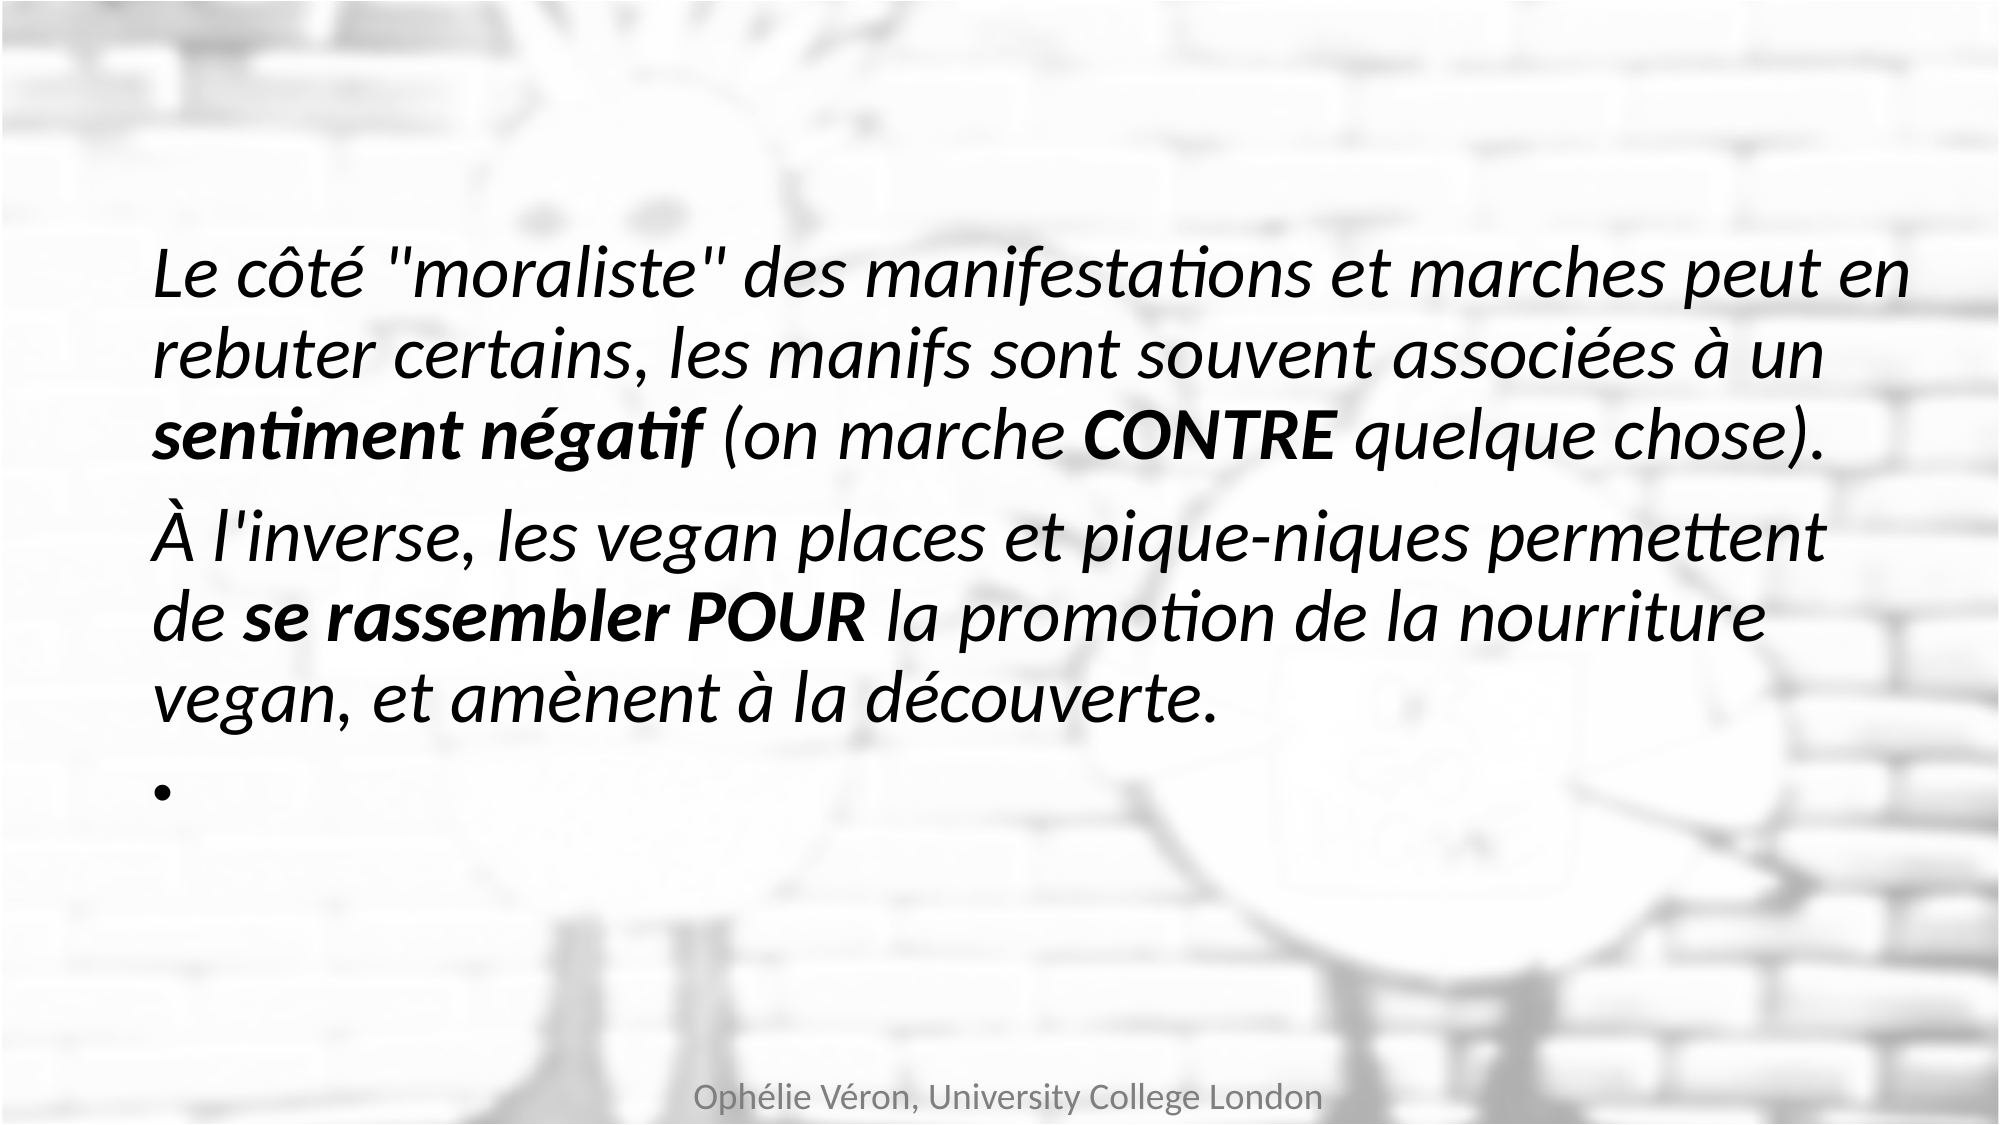

# Le côté "moraliste" des manifestations et marches peut en rebuter certains, les manifs sont souvent associées à un sentiment négatif (on marche CONTRE quelque chose).
À l'inverse, les vegan places et pique-niques permettent de se rassembler POUR la promotion de la nourriture vegan, et amènent à la découverte.
Ophélie Véron, University College London